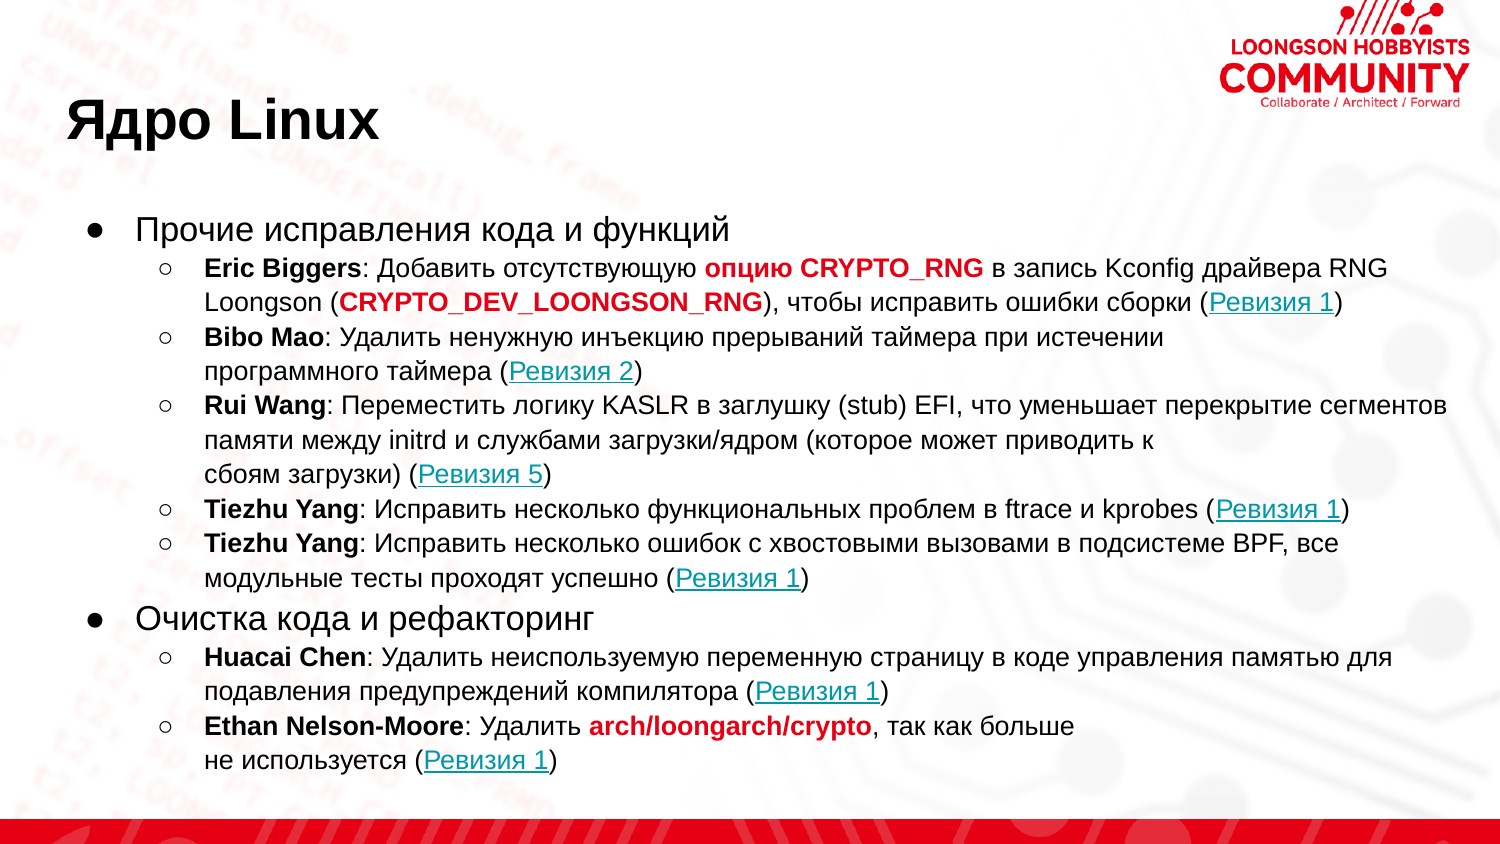

# Ядро Linux
Прочие исправления кода и функций
Eric Biggers: Добавить отсутствующую опцию CRYPTO_RNG в запись Kconfig драйвера RNG Loongson (CRYPTO_DEV_LOONGSON_RNG), чтобы исправить ошибки сборки (Ревизия 1)
Bibo Mao: Удалить ненужную инъекцию прерываний таймера при истечении
программного таймера (Ревизия 2)
Rui Wang: Переместить логику KASLR в заглушку (stub) EFI, что уменьшает перекрытие сегментов памяти между initrd и службами загрузки/ядром (которое может приводить к
сбоям загрузки) (Ревизия 5)
Tiezhu Yang: Исправить несколько функциональных проблем в ftrace и kprobes (Ревизия 1)
Tiezhu Yang: Исправить несколько ошибок с хвостовыми вызовами в подсистеме BPF, все модульные тесты проходят успешно (Ревизия 1)
Очистка кода и рефакторинг
Huacai Chen: Удалить неиспользуемую переменную страницу в коде управления памятью для подавления предупреждений компилятора (Ревизия 1)
Ethan Nelson-Moore: Удалить arch/loongarch/crypto, так как больше
не используется (Ревизия 1)